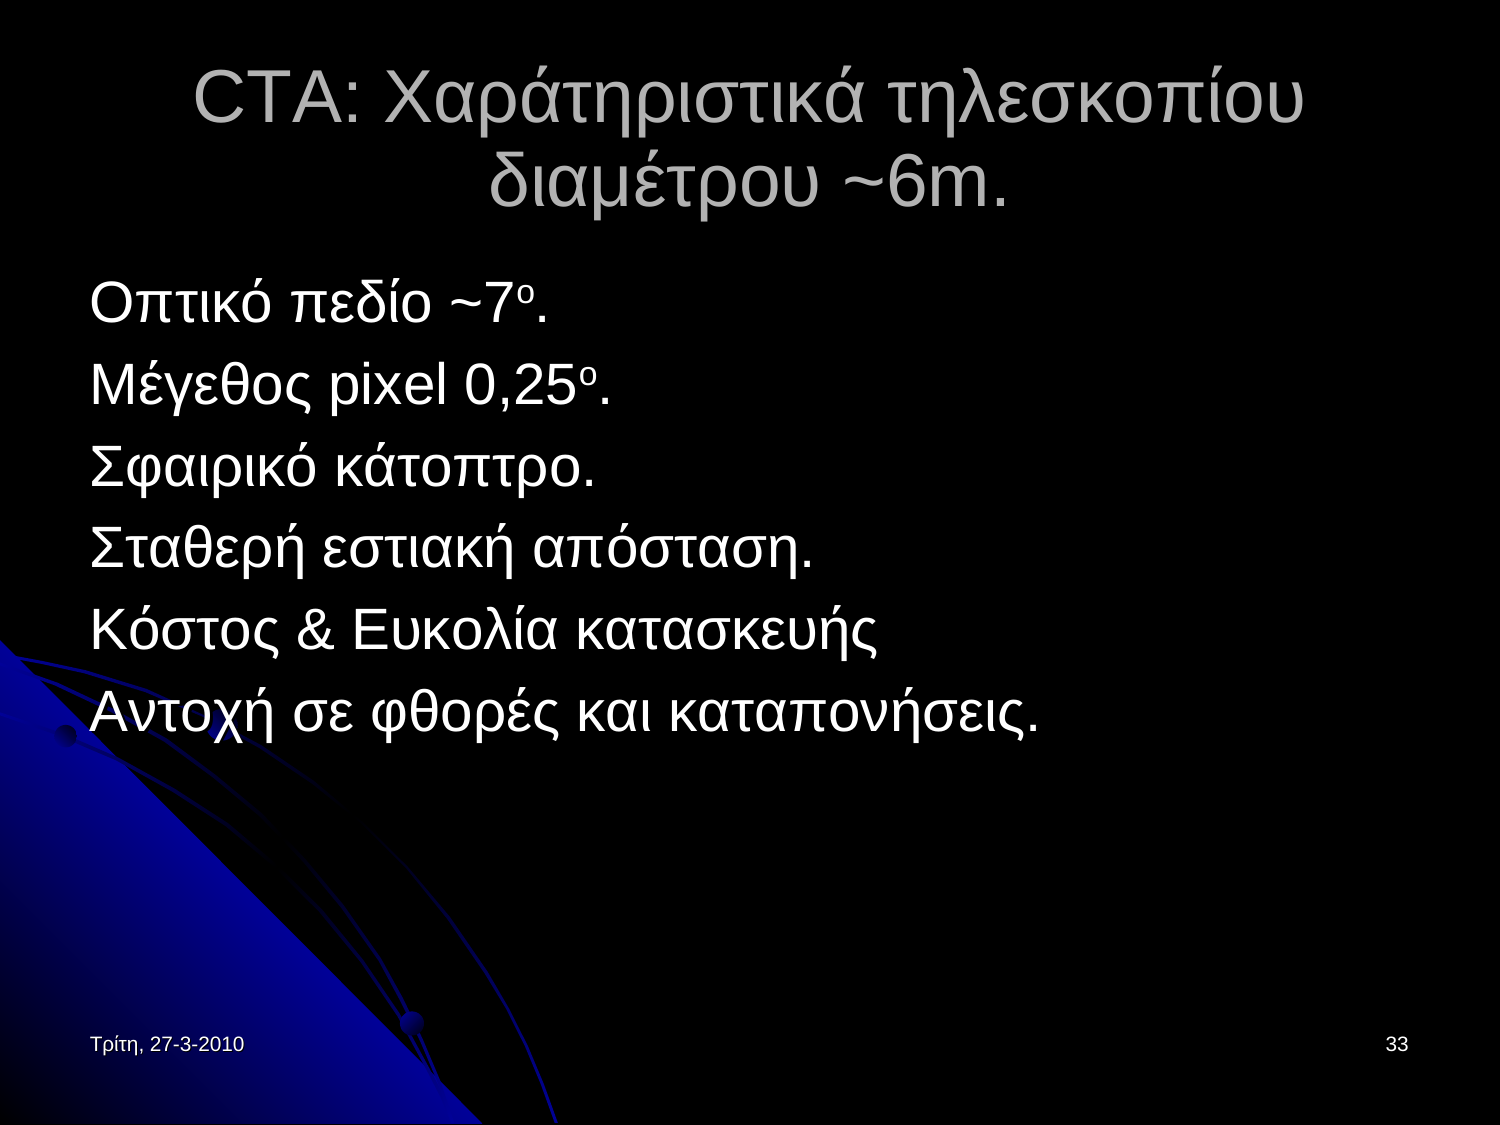

# CTA: Χαράτηριστικά τηλεσκοπίου διαμέτρου ~6m.
Οπτικό πεδίο ~7ο.
Μέγεθος pixel 0,25o.
Σφαιρικό κάτοπτρο.
Σταθερή εστιακή απόσταση.
Κόστος & Ευκολία κατασκευής
Αντοχή σε φθορές και καταπονήσεις.
Τρίτη, 27-3-2010
33